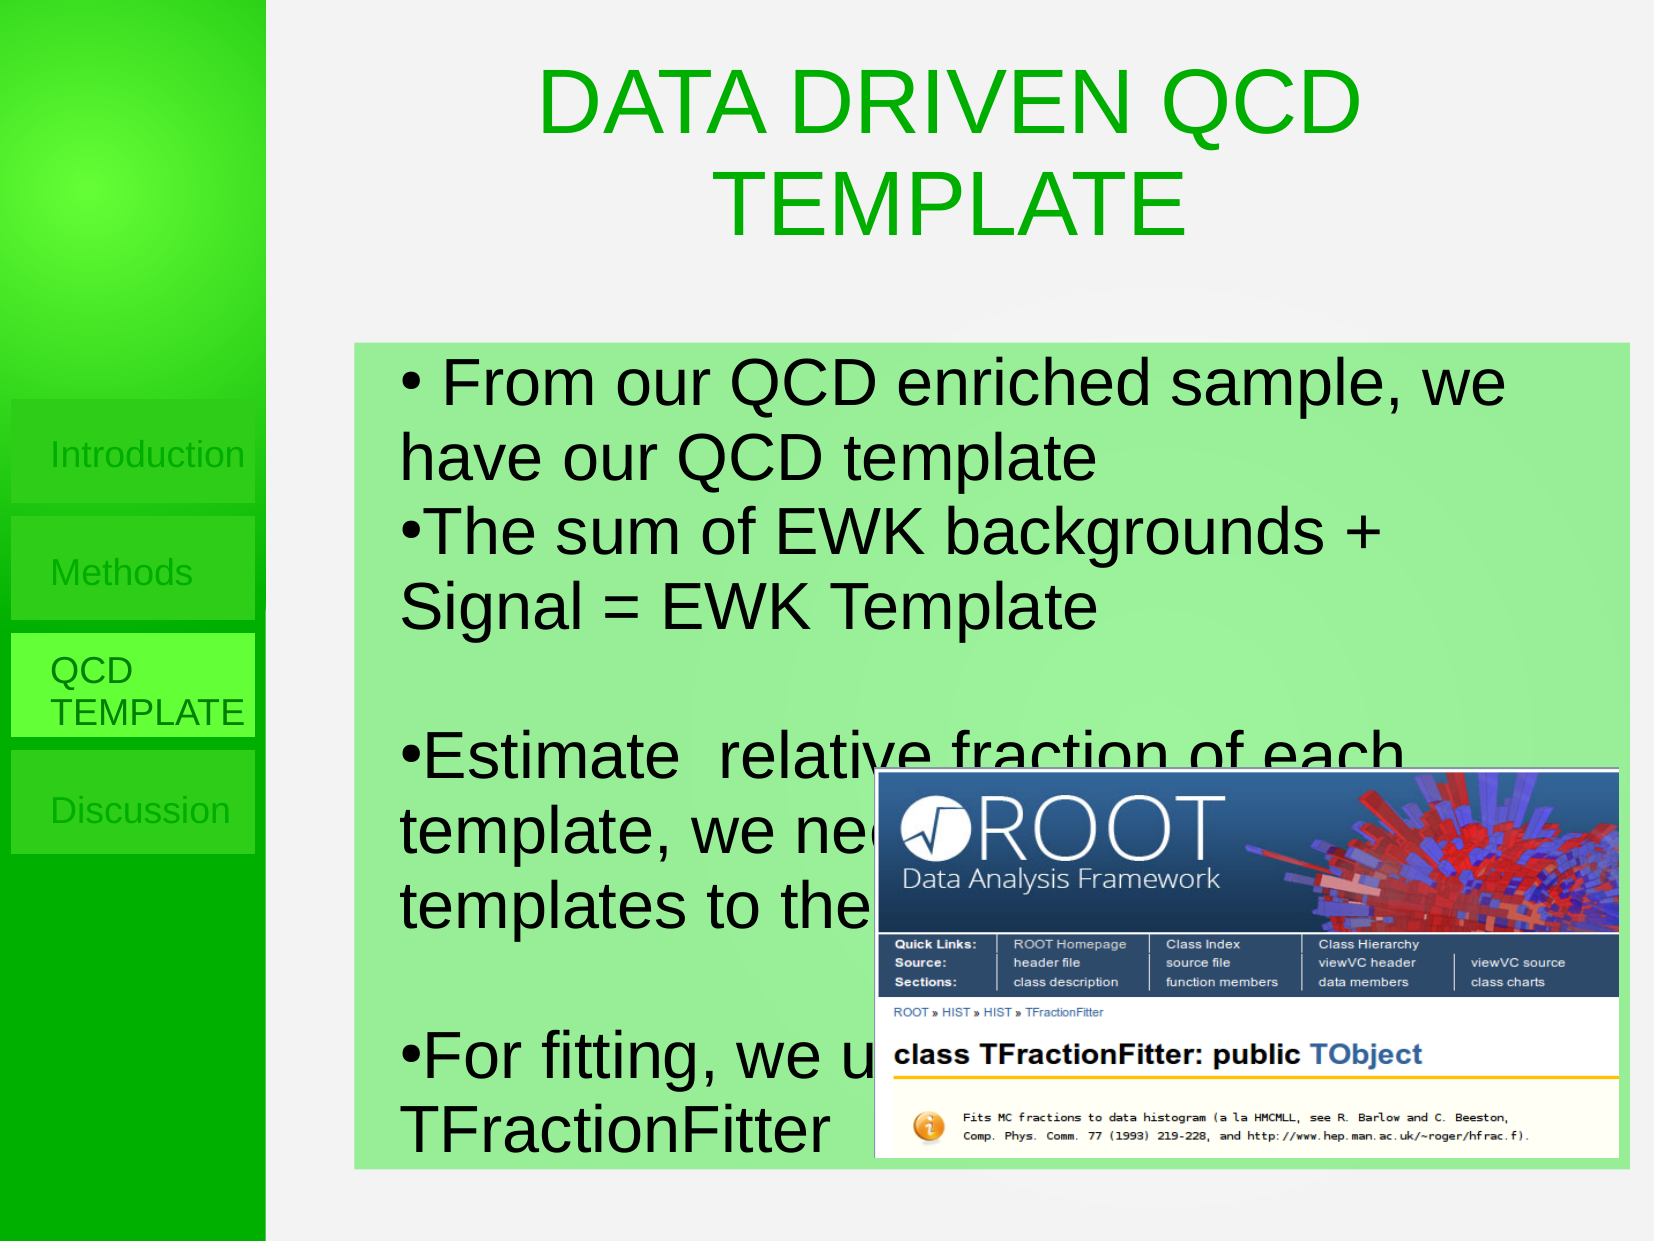

# DATA DRIVEN QCD TEMPLATE
 From our QCD enriched sample, we have our QCD template
The sum of EWK backgrounds + Signal = EWK Template
Estimate relative fraction of each template, we need to fit these two templates to the DATA
For fitting, we use the ROOT Class TFractionFitter
Introduction
Methods
QCD TEMPLATE
Discussion